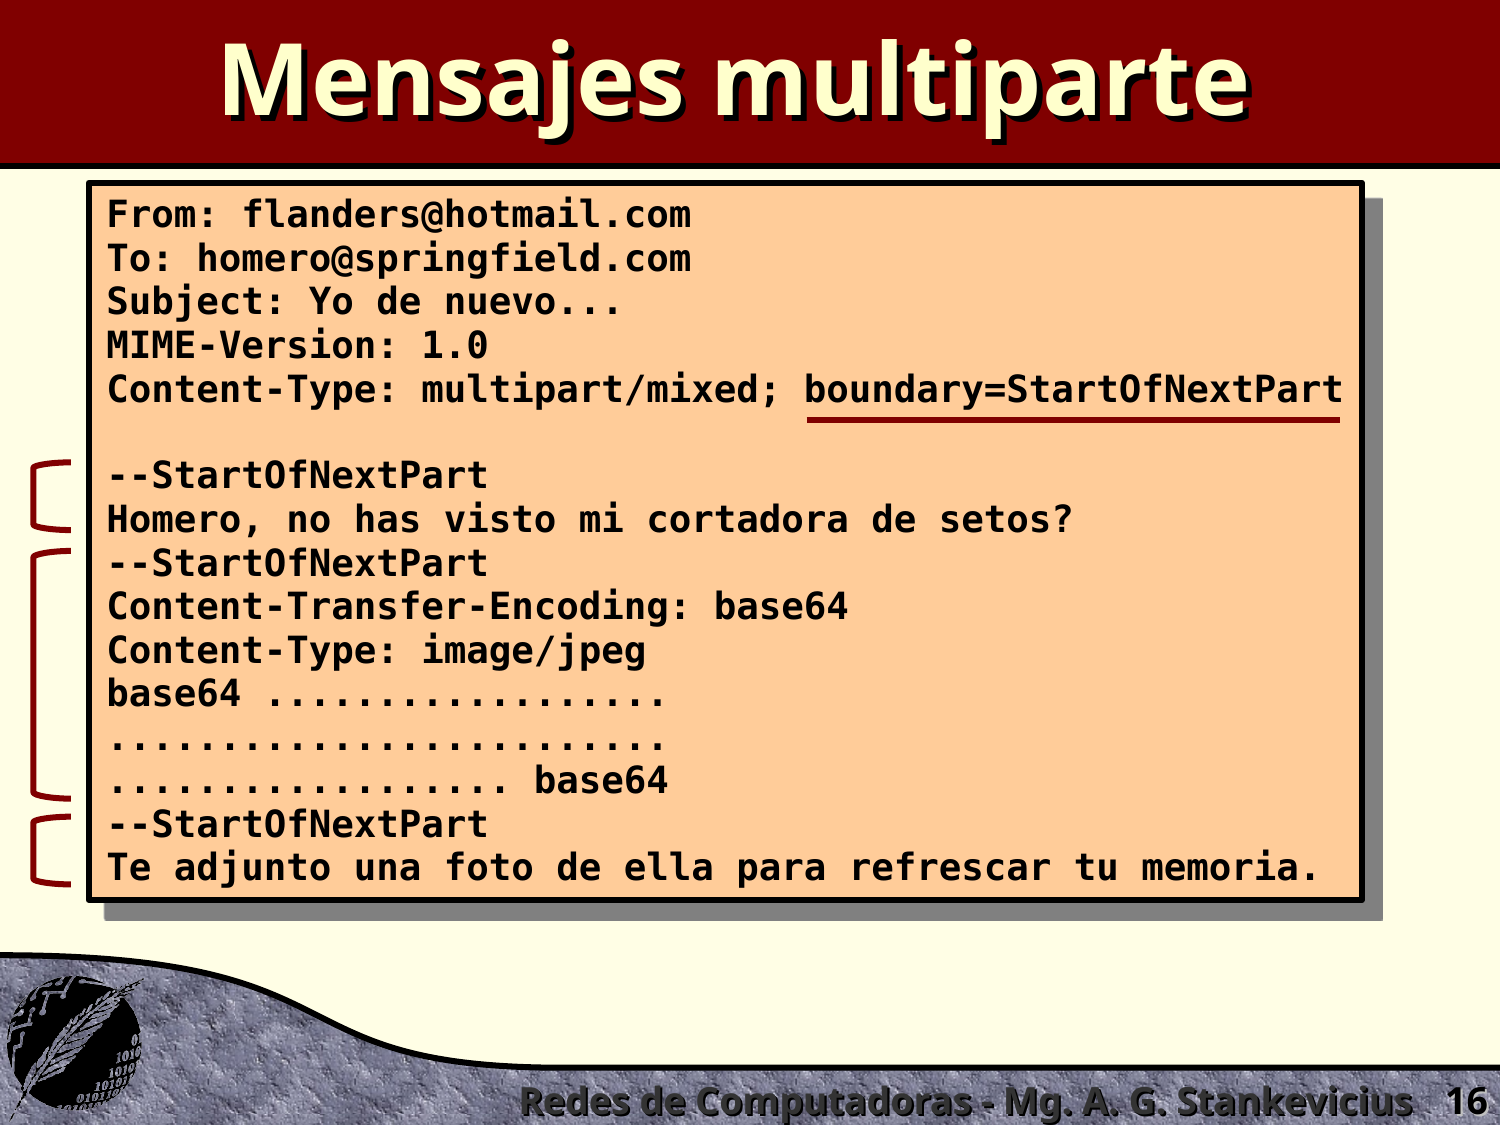

# Mensajes multiparte
From: flanders@hotmail.com
To: homero@springfield.com
Subject: Yo de nuevo...
MIME-Version: 1.0
Content-Type: multipart/mixed; boundary=StartOfNextPart
--StartOfNextPart
Homero, no has visto mi cortadora de setos?
--StartOfNextPart
Content-Transfer-Encoding: base64
Content-Type: image/jpeg
base64 ..................
.........................
.................. base64
--StartOfNextPart
Te adjunto una foto de ella para refrescar tu memoria.
16